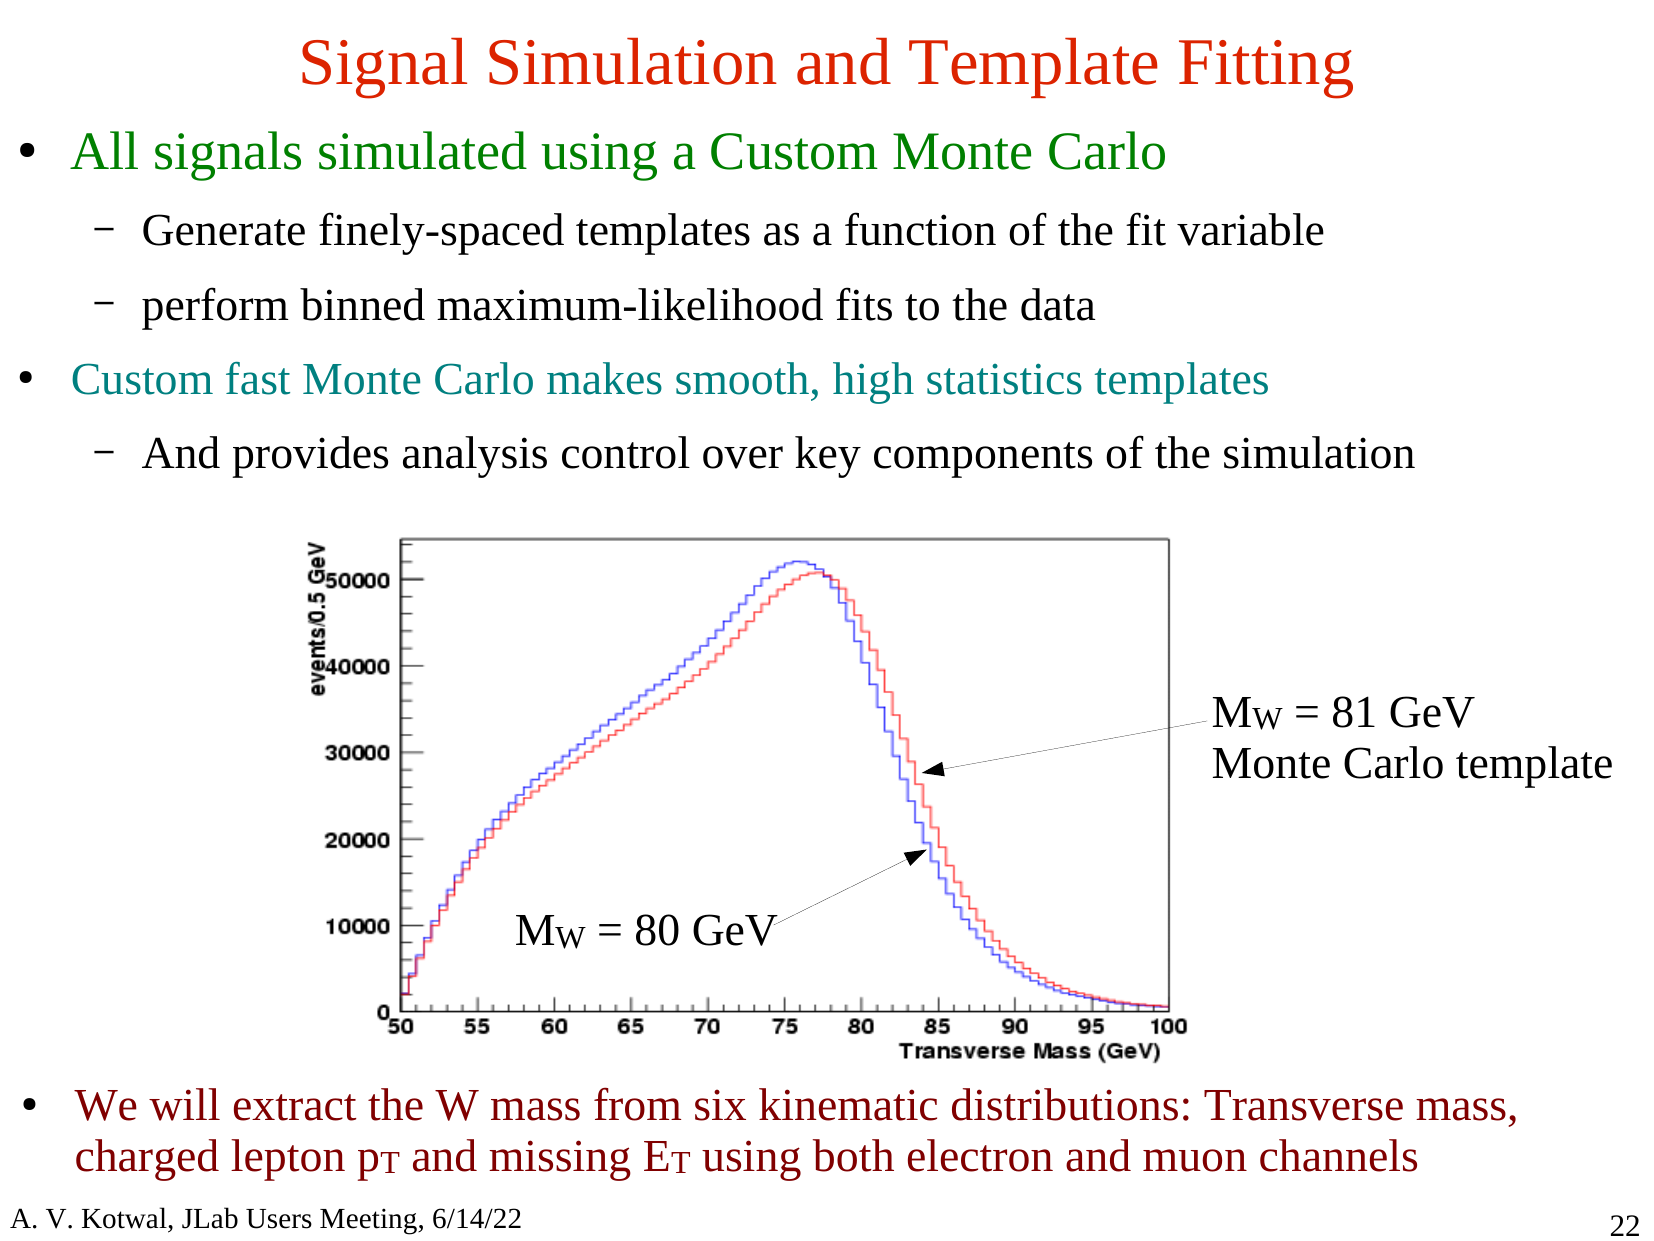

# Signal Simulation and Template Fitting
All signals simulated using a Custom Monte Carlo
Generate finely-spaced templates as a function of the fit variable
perform binned maximum-likelihood fits to the data
Custom fast Monte Carlo makes smooth, high statistics templates
And provides analysis control over key components of the simulation
MW = 81 GeV
Monte Carlo template
MW = 80 GeV
We will extract the W mass from six kinematic distributions: Transverse mass, charged lepton pT and missing ET using both electron and muon channels
A. V. Kotwal, JLab Users Meeting, 6/14/22